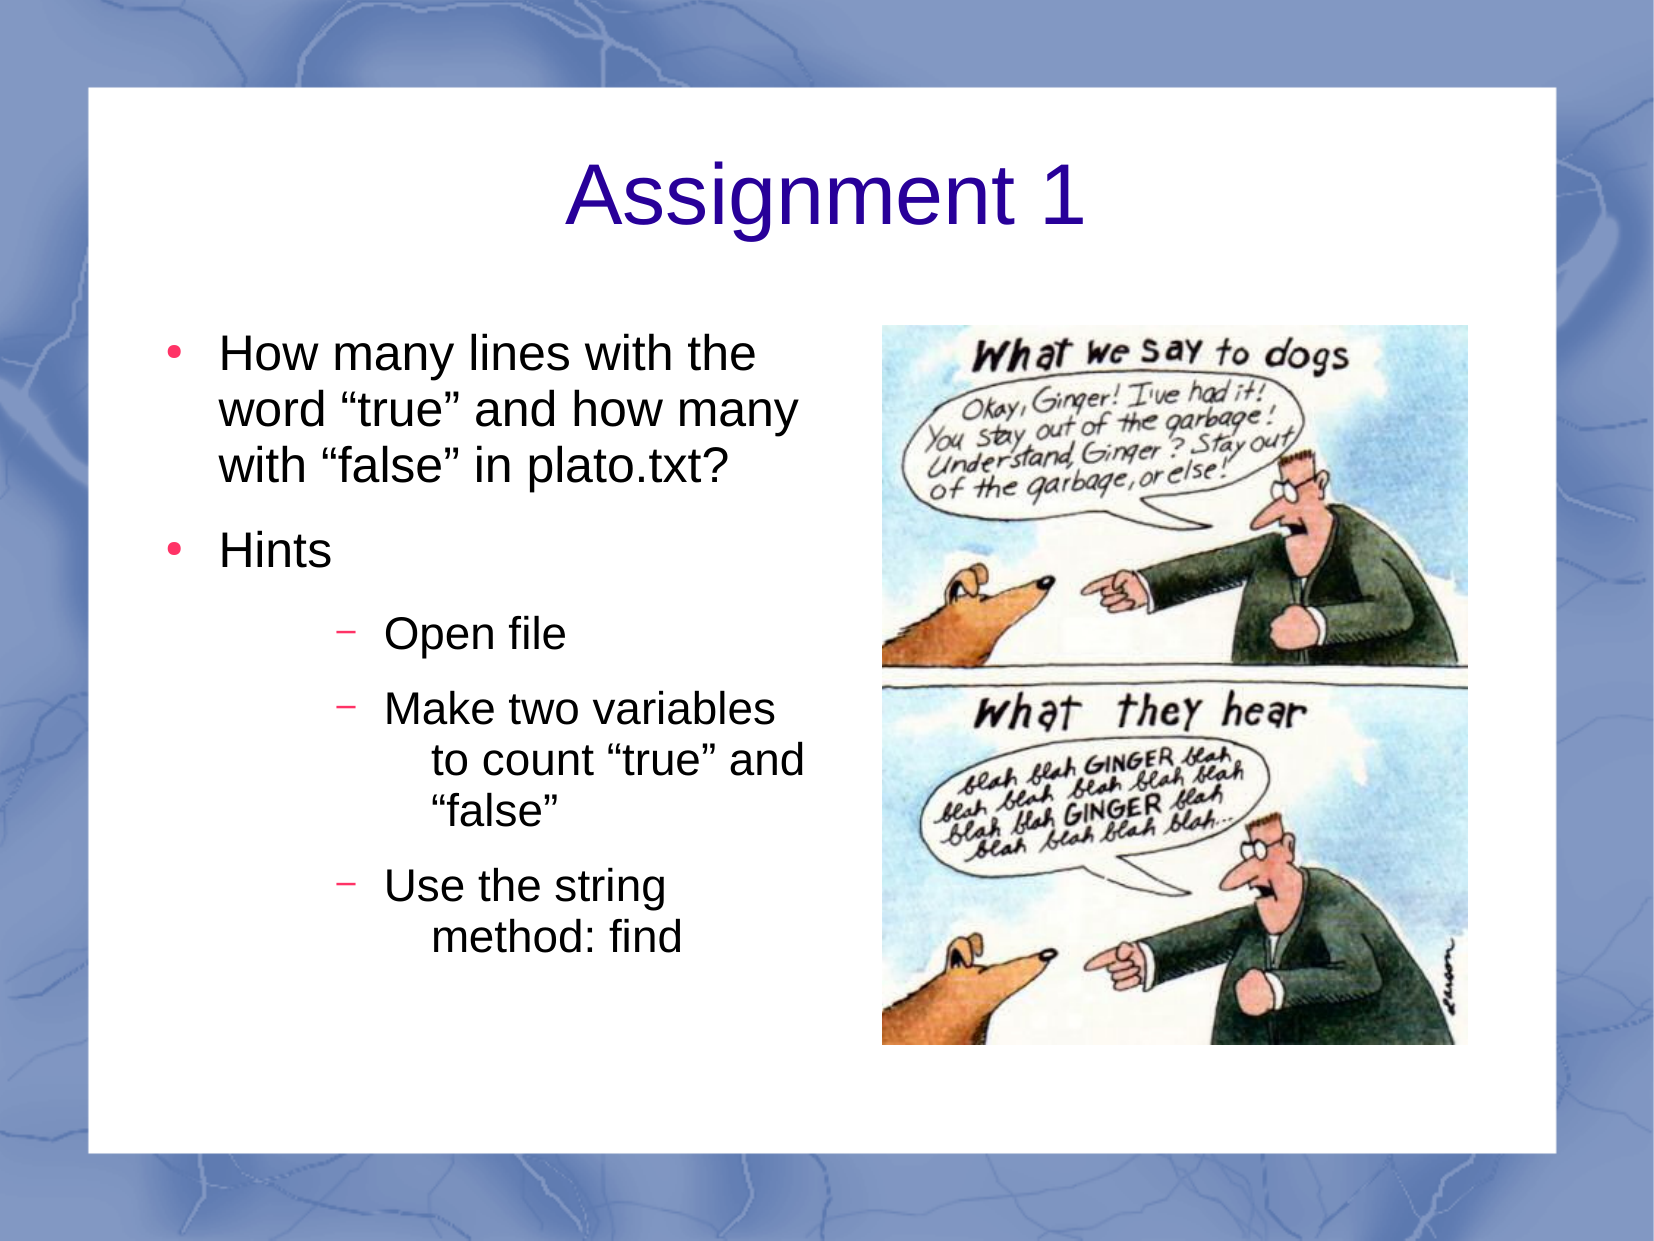

# Assignment 1
How many lines with the word “true” and how many with “false” in plato.txt?
Hints
Open file
Make two variables to count “true” and “false”
Use the string method: find